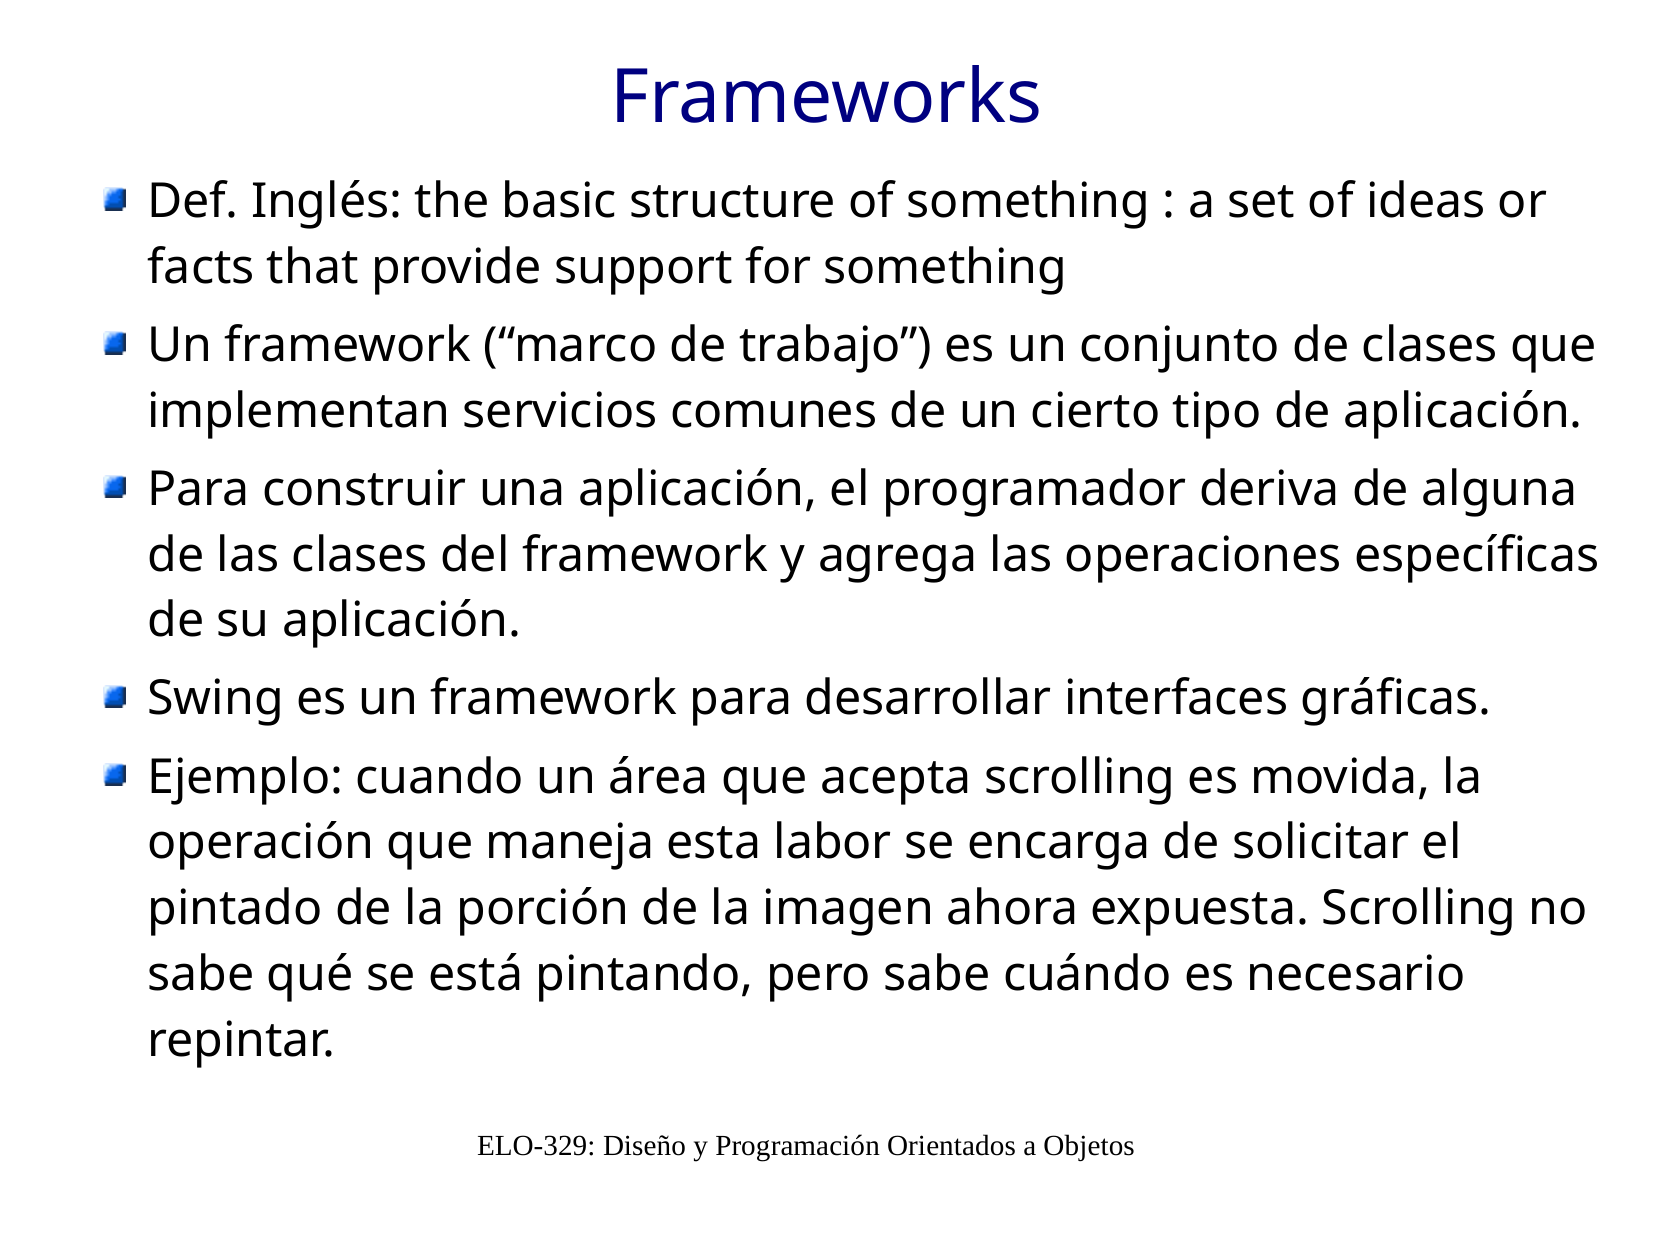

# Frameworks
Def. Inglés: the basic structure of something : a set of ideas or facts that provide support for something
Un framework (“marco de trabajo”) es un conjunto de clases que implementan servicios comunes de un cierto tipo de aplicación.
Para construir una aplicación, el programador deriva de alguna de las clases del framework y agrega las operaciones específicas de su aplicación.
Swing es un framework para desarrollar interfaces gráficas.
Ejemplo: cuando un área que acepta scrolling es movida, la operación que maneja esta labor se encarga de solicitar el pintado de la porción de la imagen ahora expuesta. Scrolling no sabe qué se está pintando, pero sabe cuándo es necesario repintar.